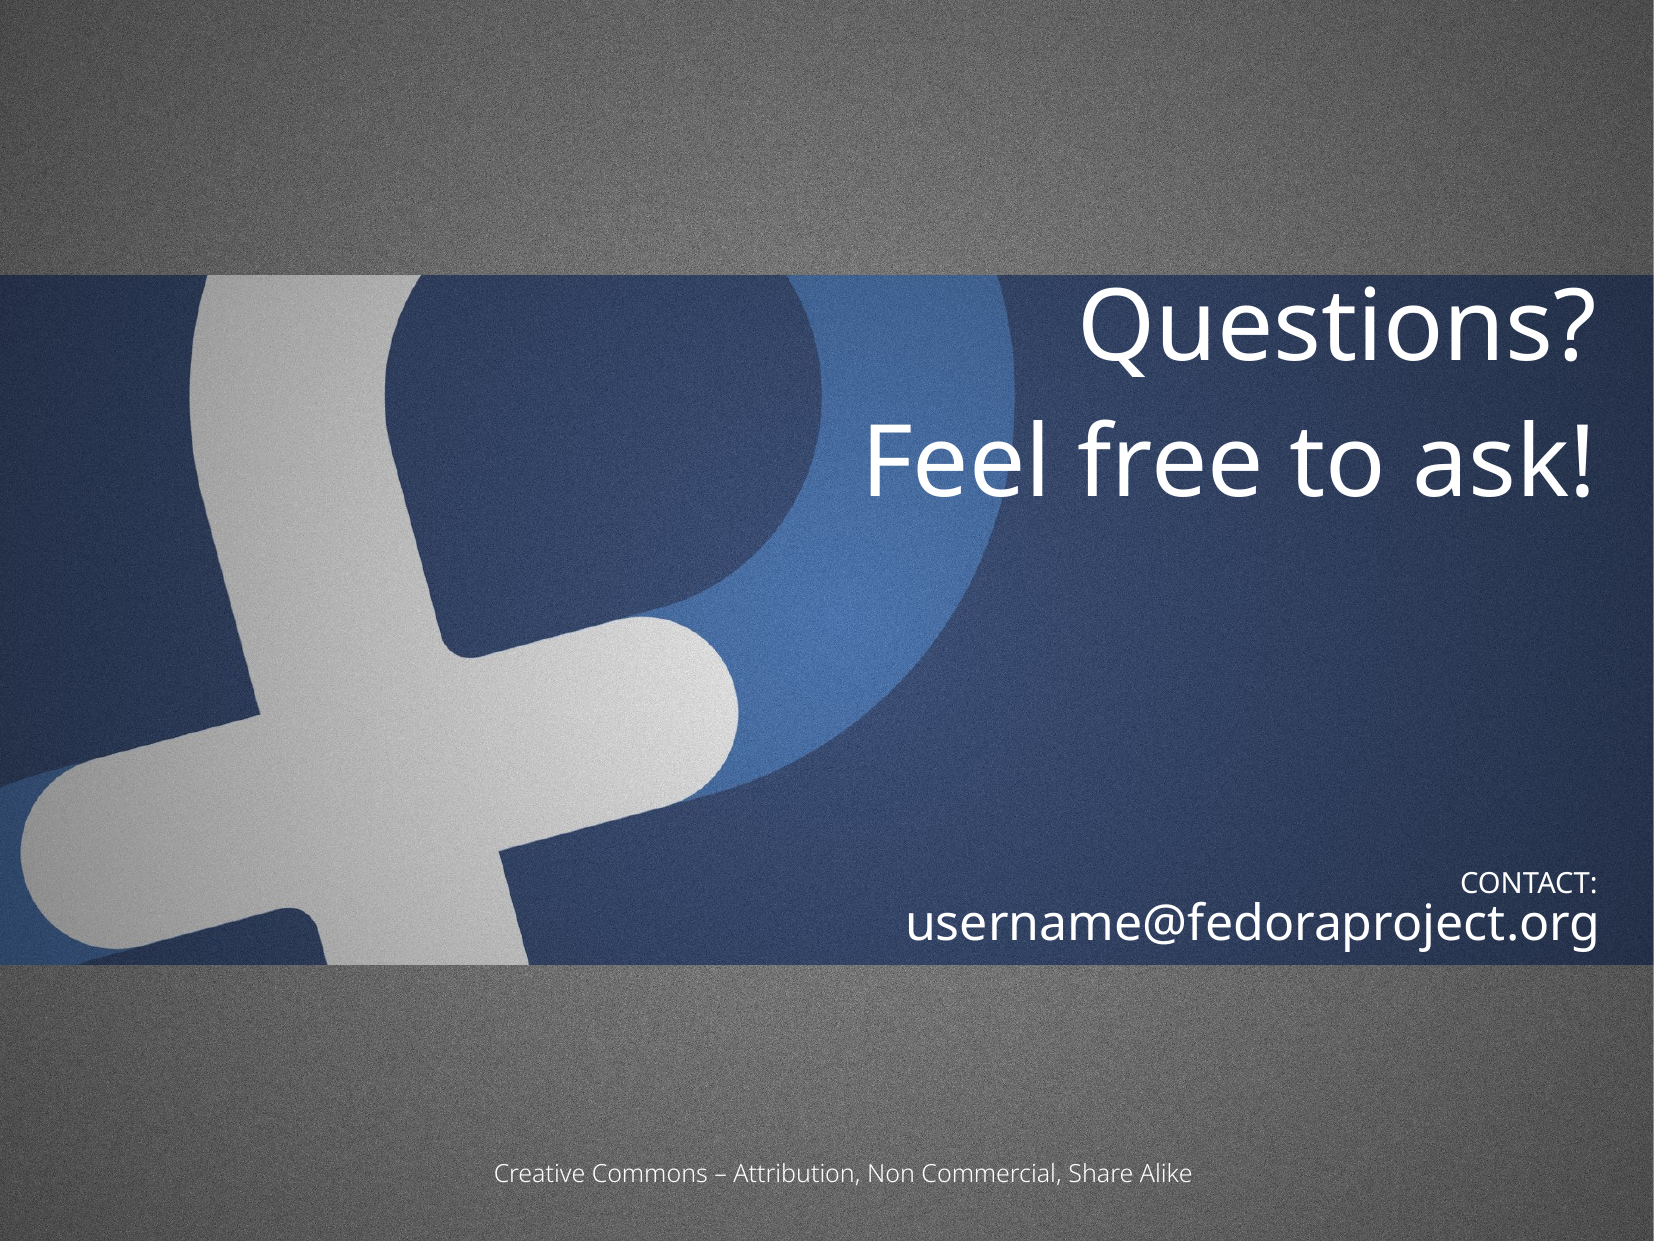

# Questions? Feel free to ask!
CONTACT:
username@fedoraproject.org
Creative Commons – Attribution, Non Commercial, Share Alike